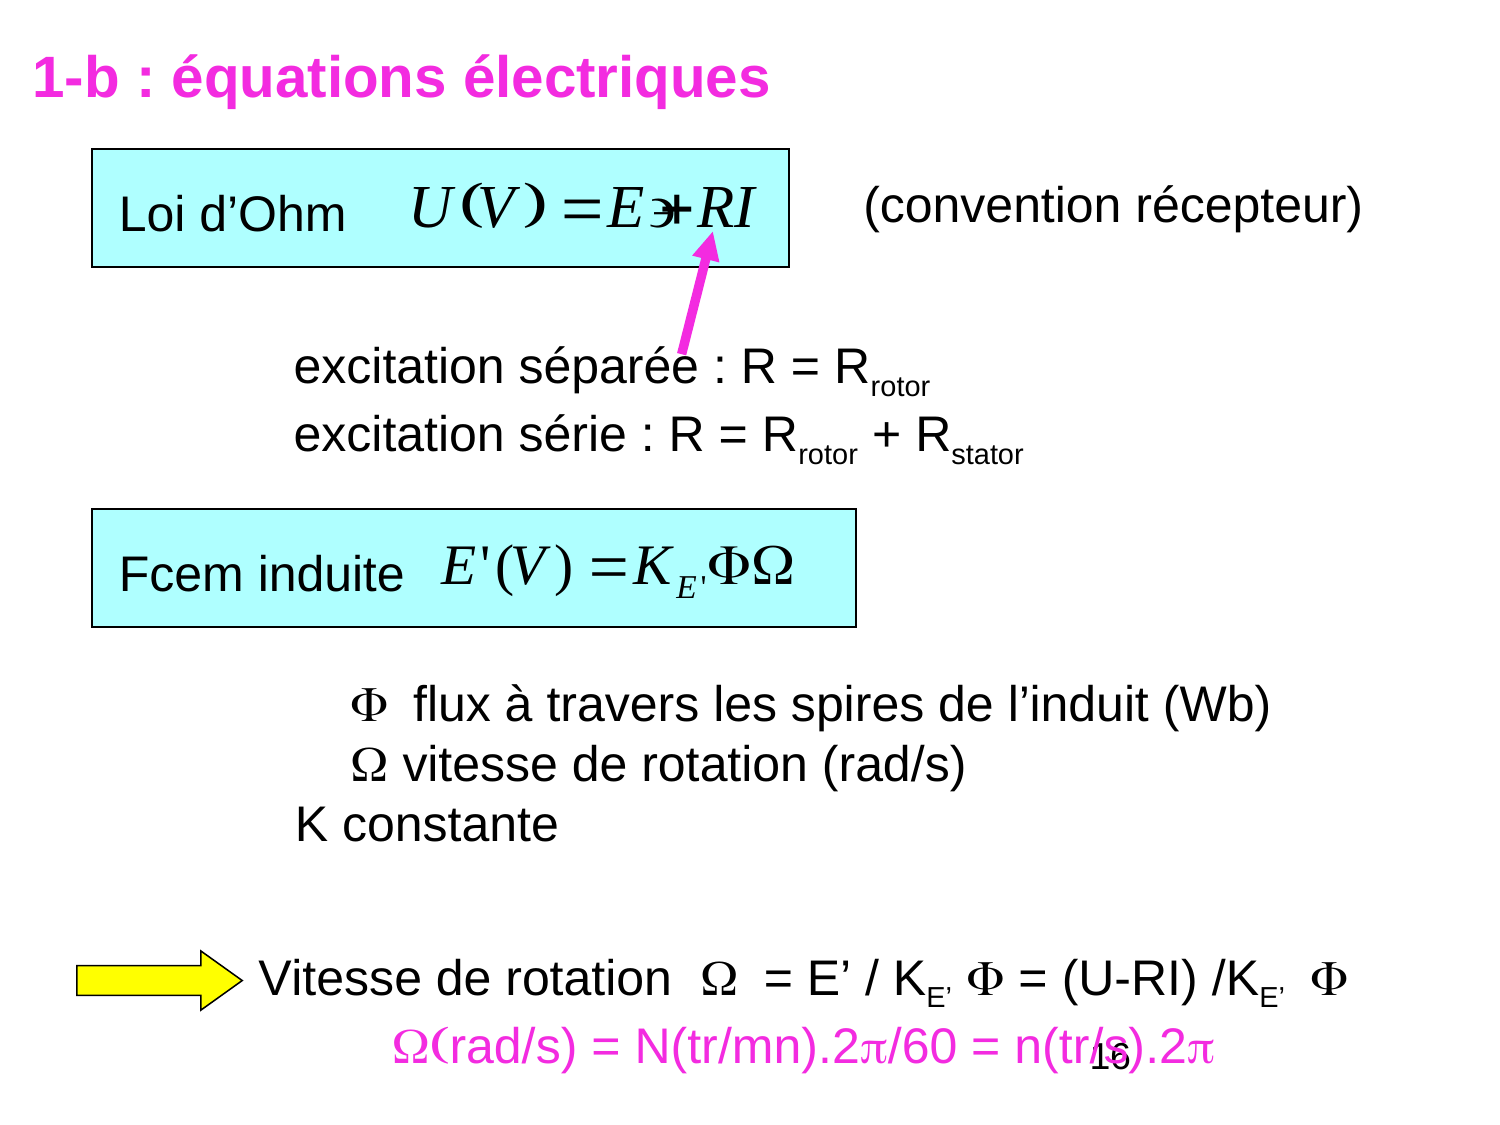

1-b : équations électriques
(convention récepteur)
Loi d’Ohm
Fcem induite
excitation séparée : R = Rrotor
excitation série : R = Rrotor + Rstator
flux à travers les spires de l’induit (Wb)
 vitesse de rotation (rad/s)
 K constante
Vitesse de rotation = E’ / KE’  = (U-RI) /KE’
rad/s) = N(tr/mn).2/60 = n(tr/s).2
16